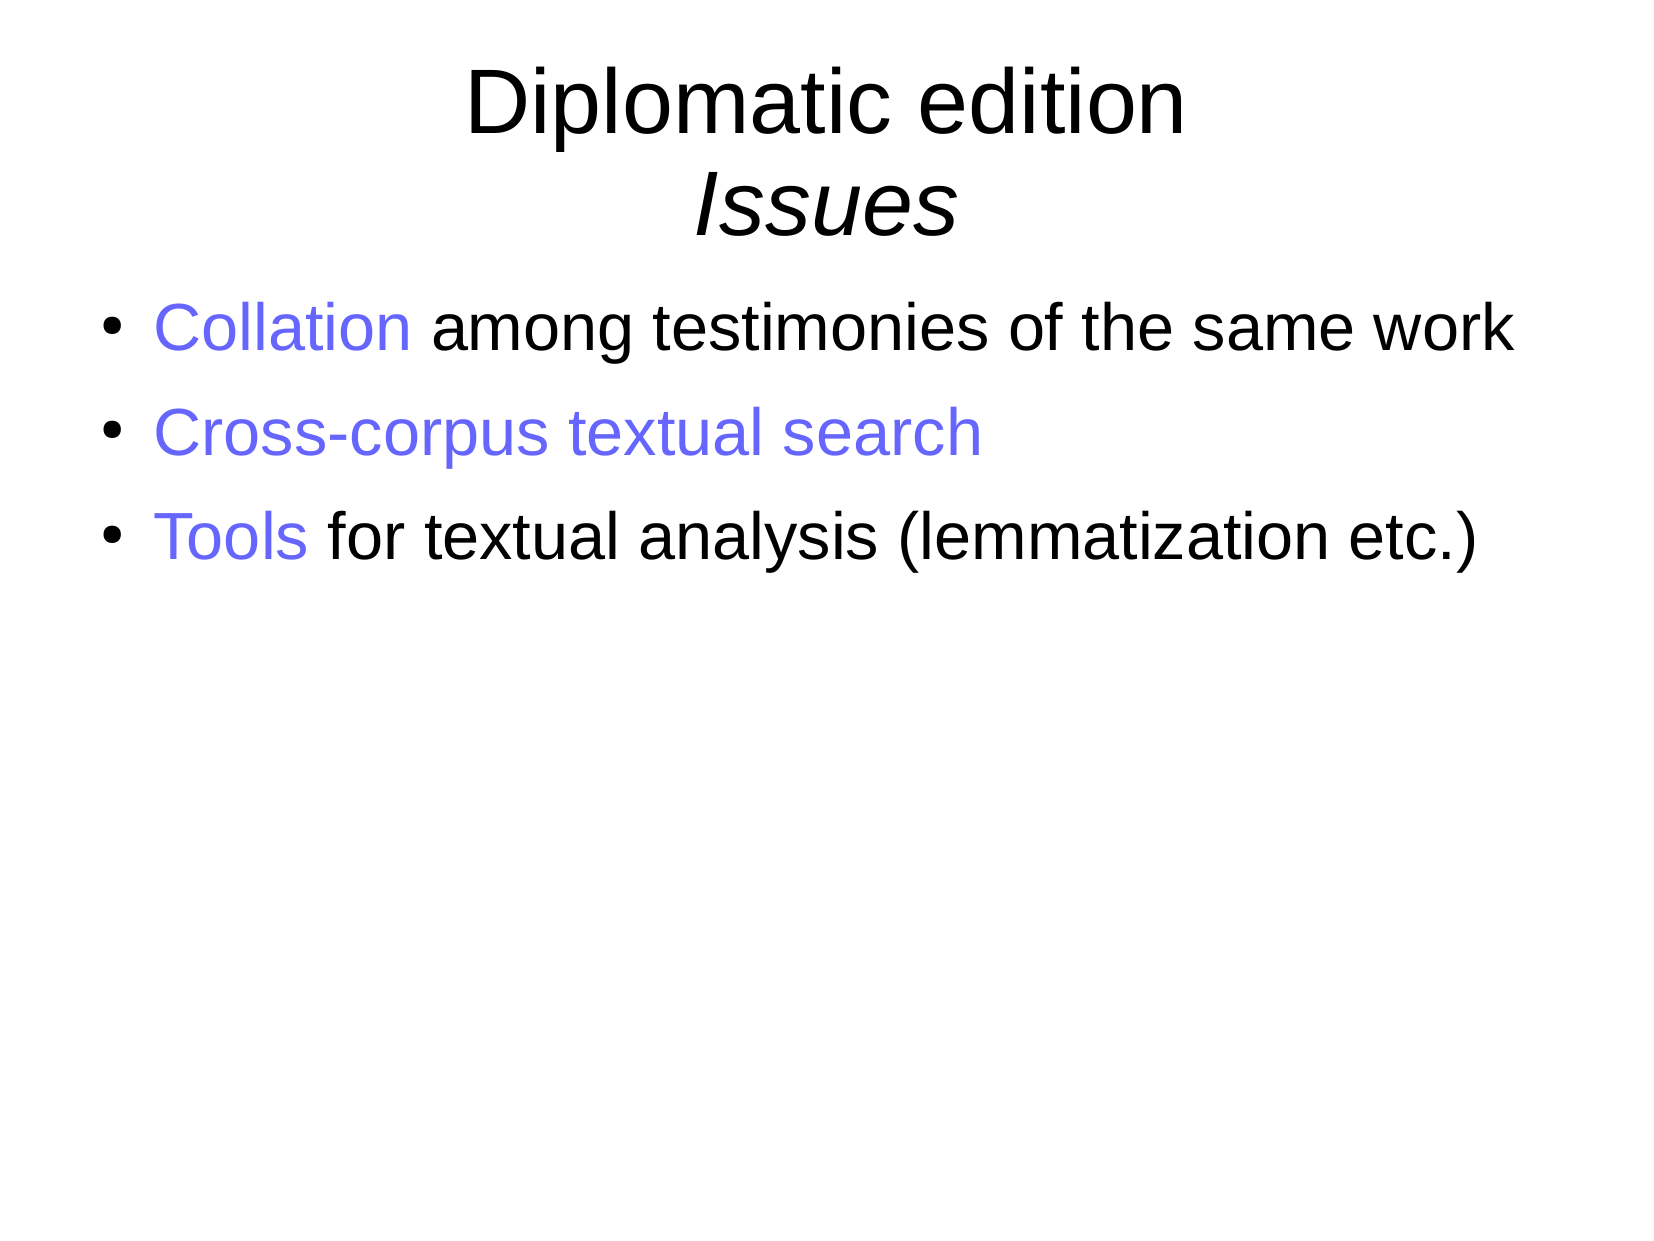

# Diplomatic edition Issues
Collation among testimonies of the same work
Cross-corpus textual search
Tools for textual analysis (lemmatization etc.)